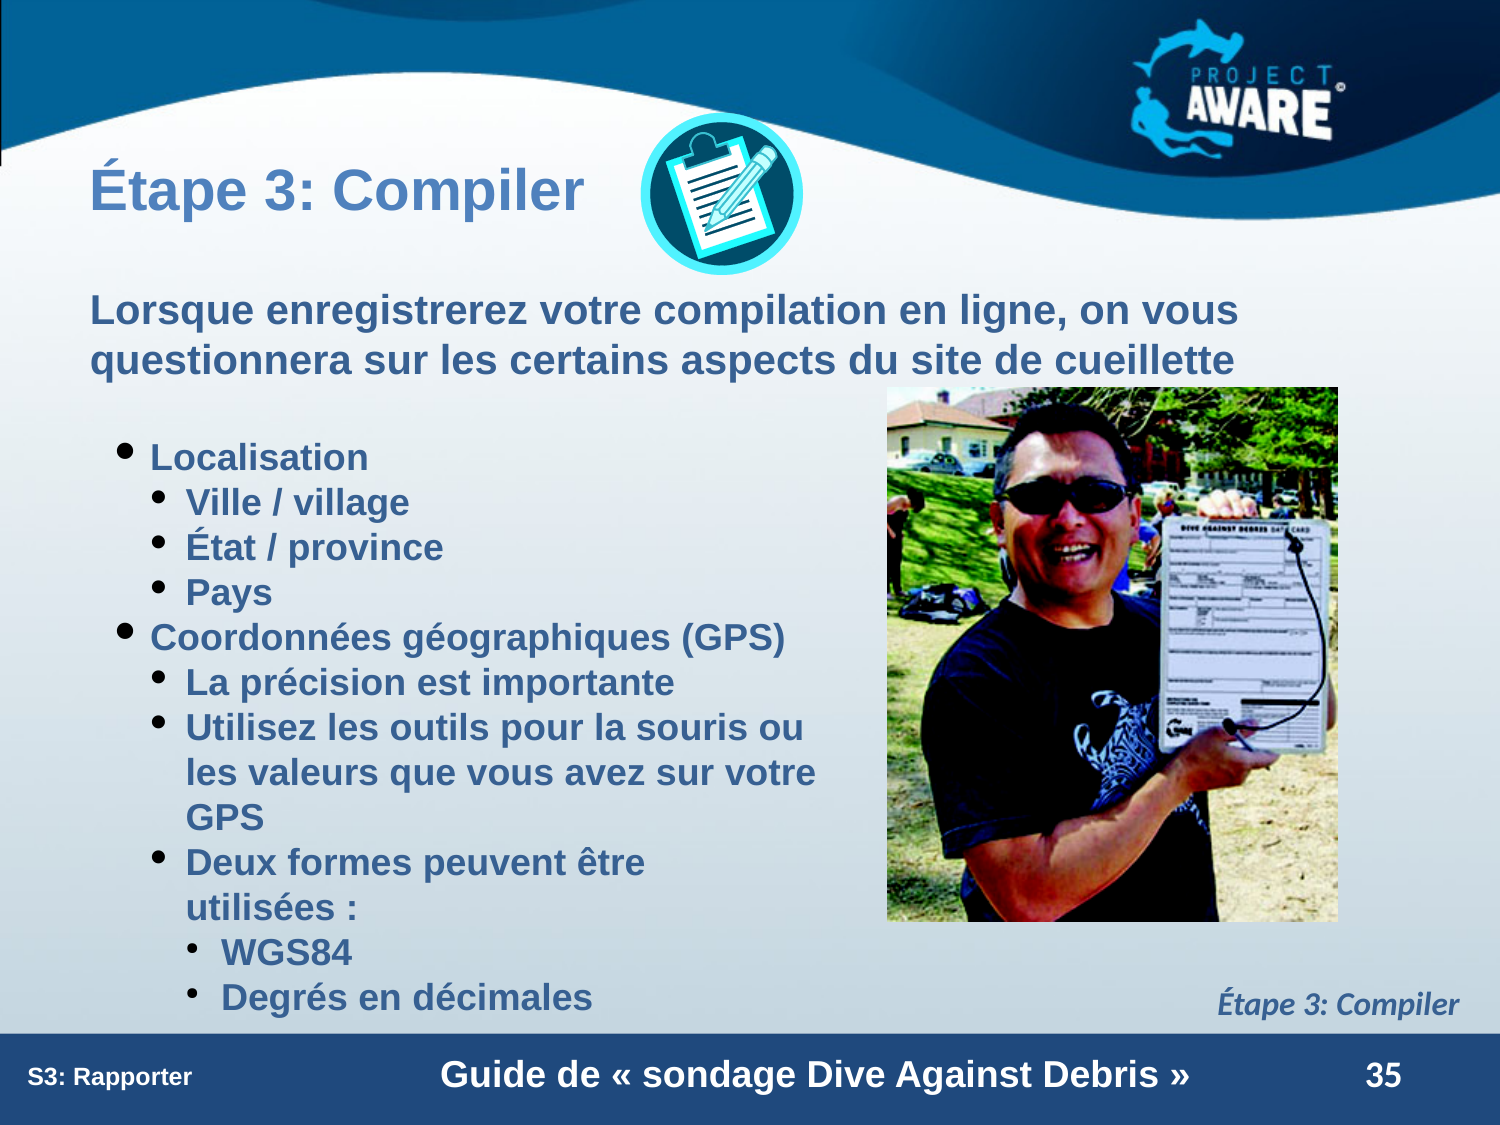

Étape 3: Compiler
Lorsque enregistrerez votre compilation en ligne, on vous questionnera sur les certains aspects du site de cueillette
Localisation
Ville / village
État / province
Pays
Coordonnées géographiques (GPS)
La précision est importante
Utilisez les outils pour la souris ou les valeurs que vous avez sur votre GPS
Deux formes peuvent être utilisées :
WGS84
Degrés en décimales
Étape 3: Compiler
Guide de « sondage Dive Against Debris »
S3: Rapporter